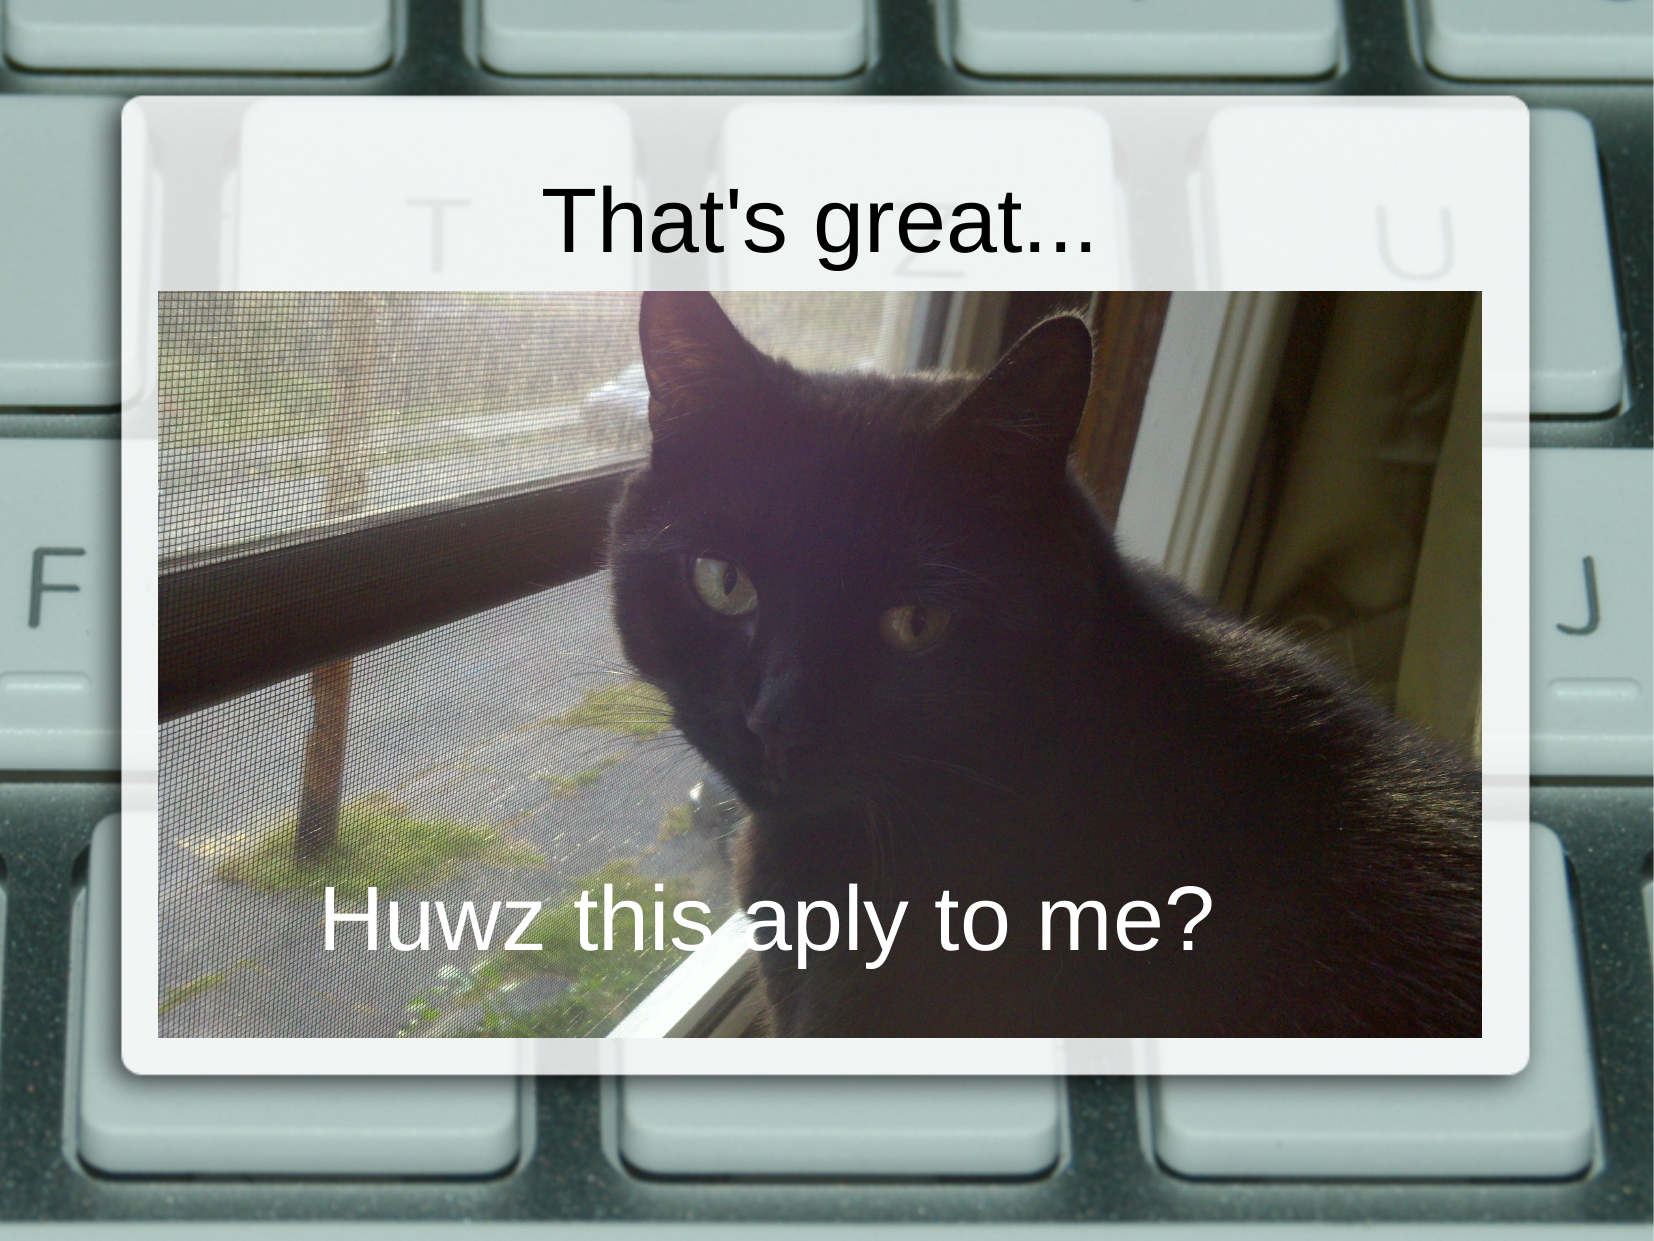

# That's great...
Howz this aply to me?
Huwz this aply to me?